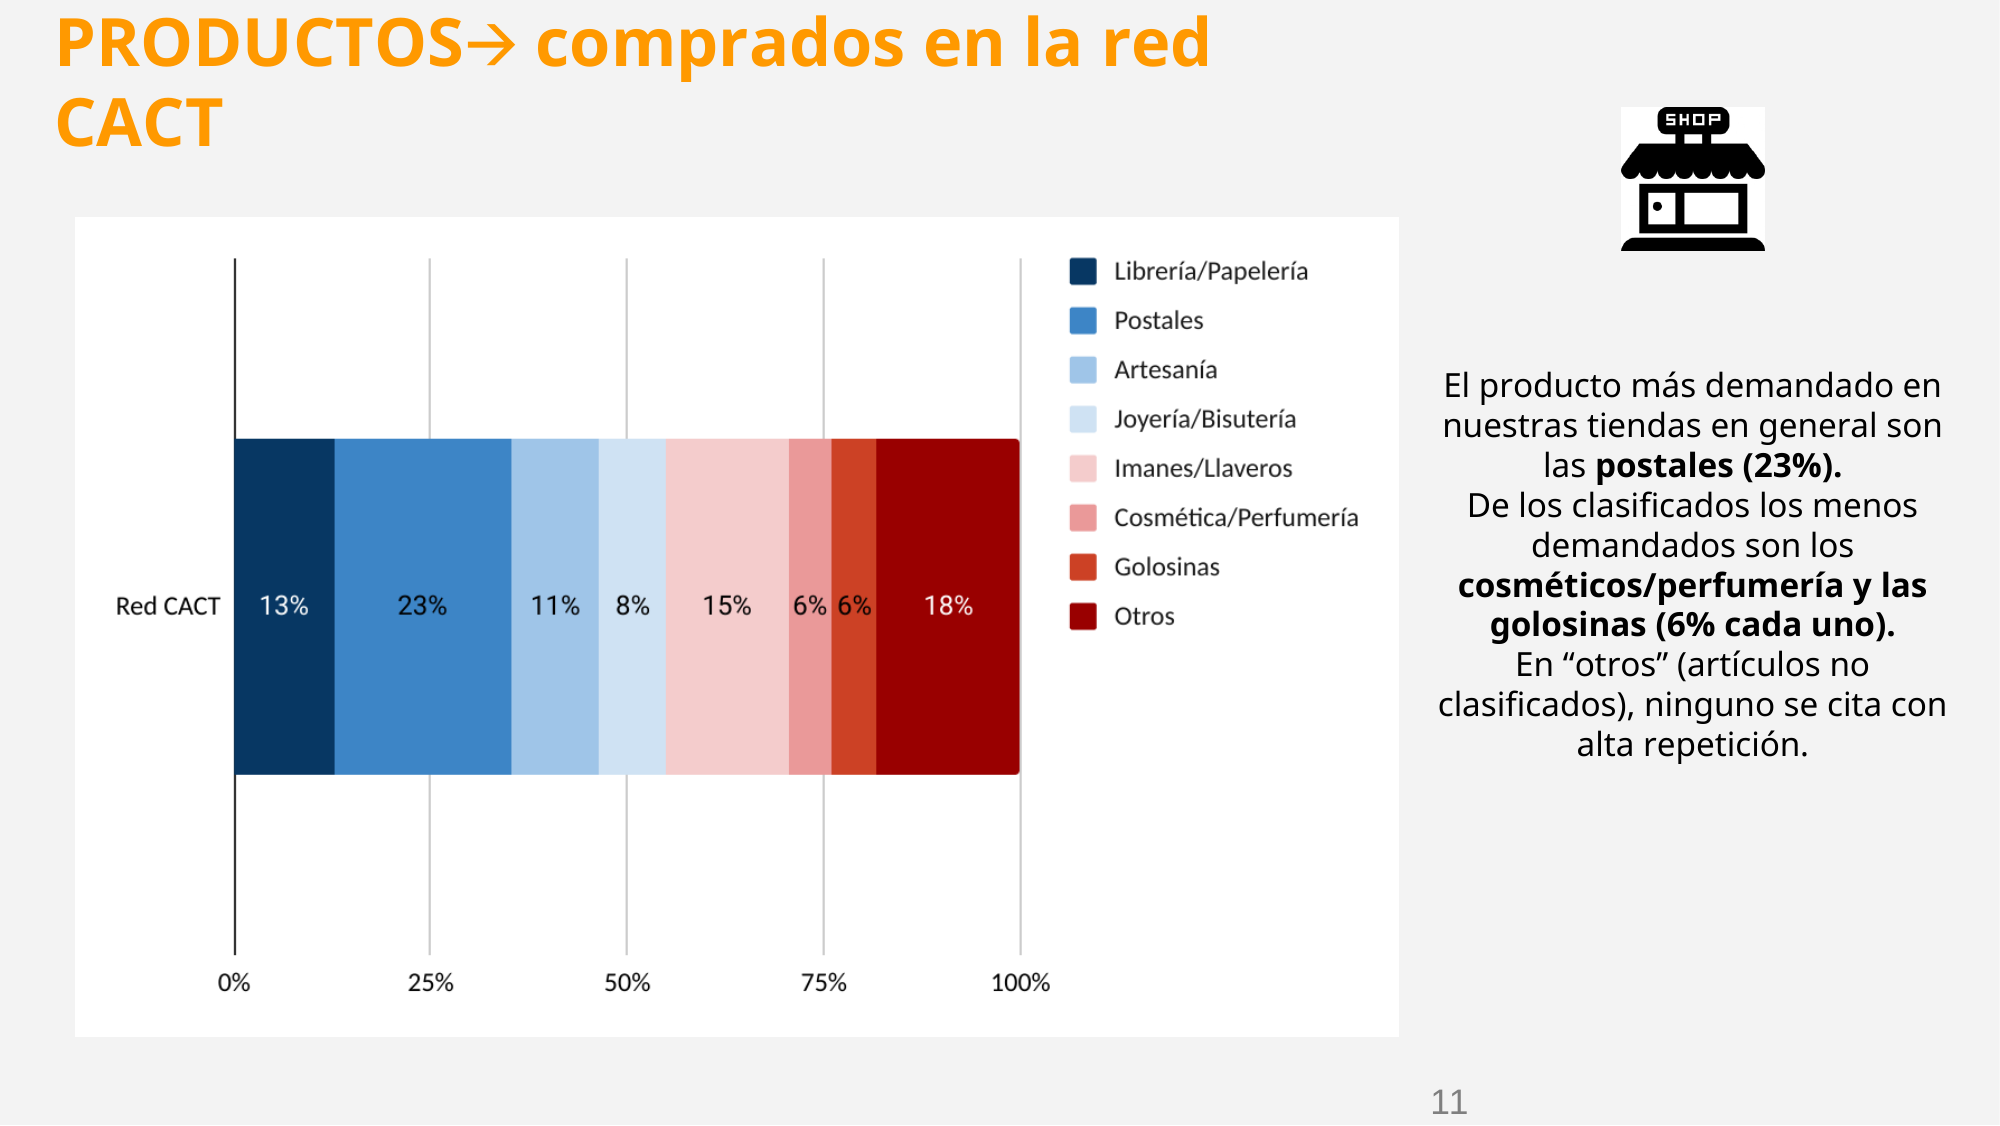

PRODUCTOS🡪 comprados en la red CACT
El producto más demandado en nuestras tiendas en general son las postales (23%).
De los clasificados los menos demandados son los cosméticos/perfumería y las golosinas (6% cada uno).
En “otros” (artículos no clasificados), ninguno se cita con alta repetición.